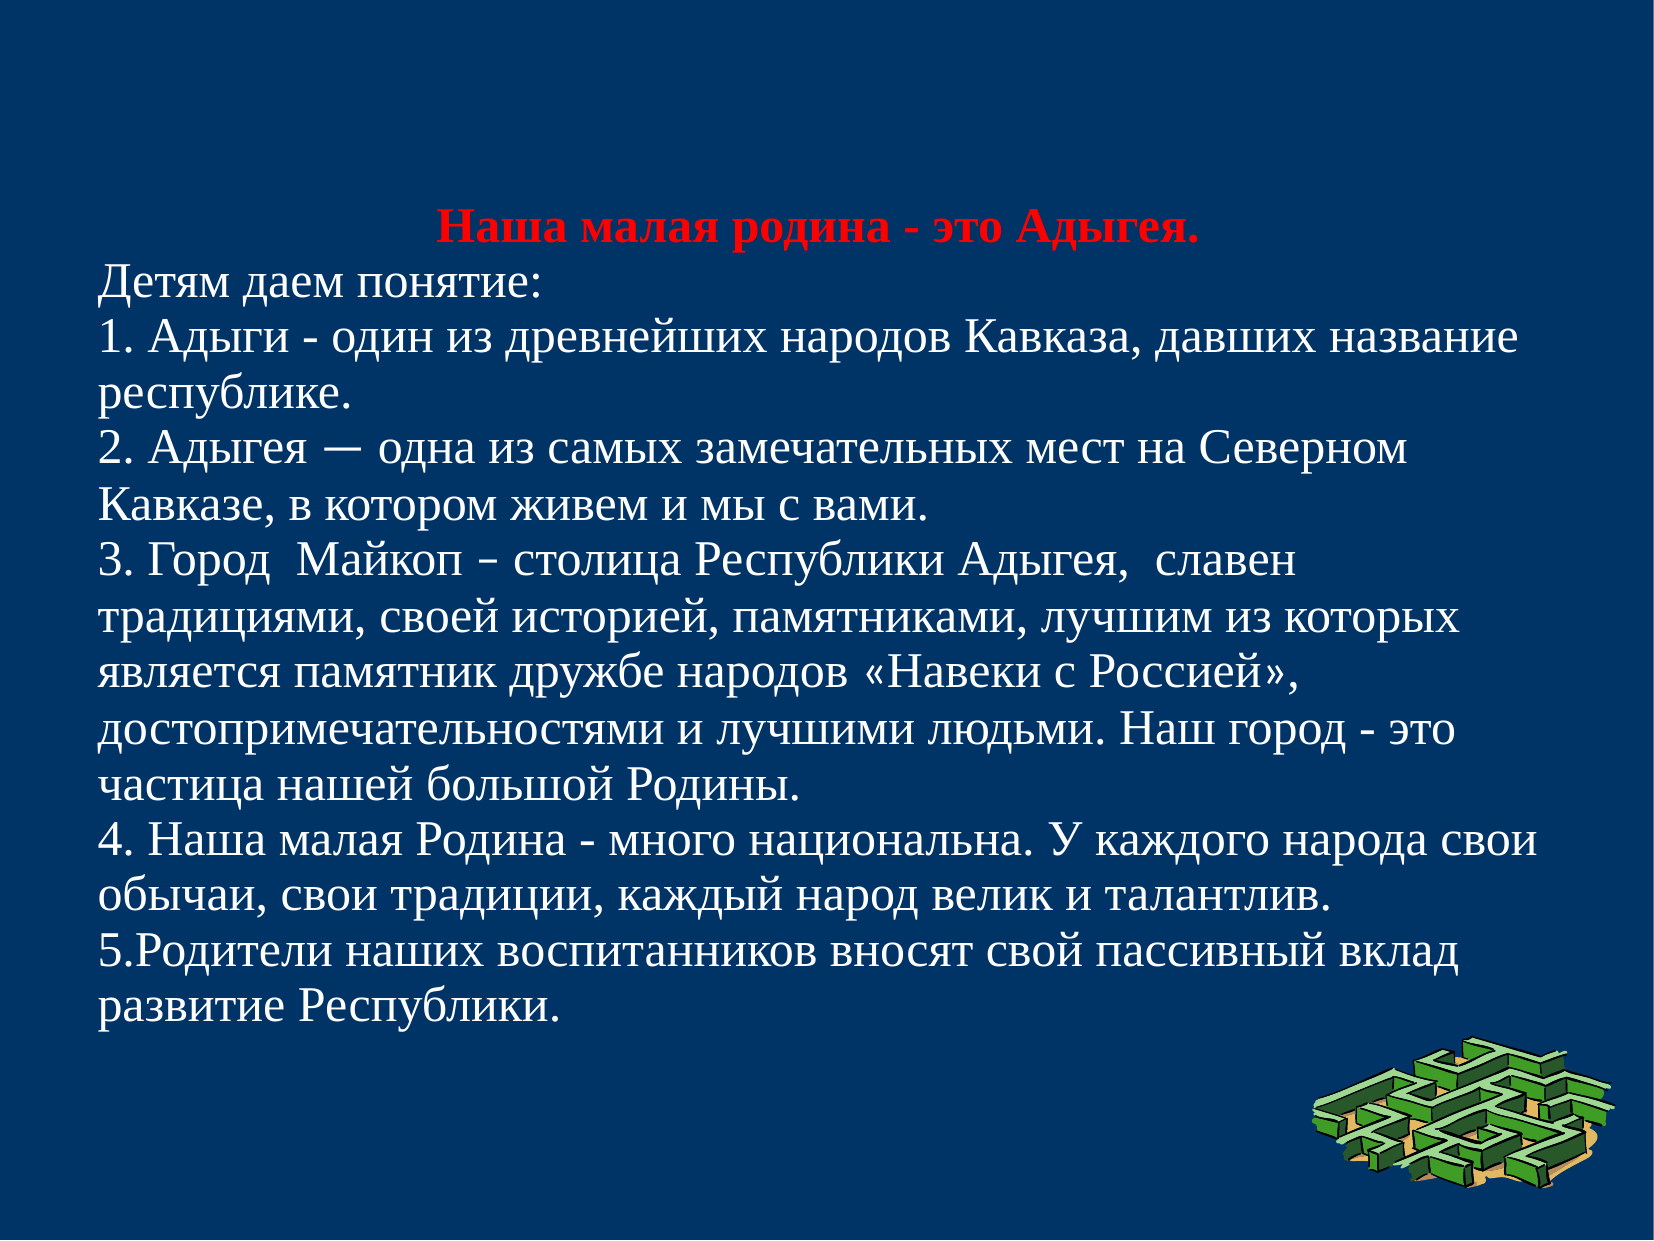

Наша малая родина - это Адыгея.
Детям даем понятие:
1. Адыги - один из древнейших народов Кавказа, давших название республике.
2. Адыгея — одна из самых замечательных мест на Северном Кавказе, в котором живем и мы с вами.
3. Город Майкоп – столица Республики Адыгея, славен традициями, своей историей, памятниками, лучшим из которых является памятник дружбе народов «Навеки с Россией», достопримечательностями и лучшими людьми. Наш город - это частица нашей большой Родины.
4. Наша малая Родина - много национальна. У каждого народа свои обычаи, свои традиции, каждый народ велик и талантлив.
5.Родители наших воспитанников вносят свой пассивный вклад
развитие Республики.